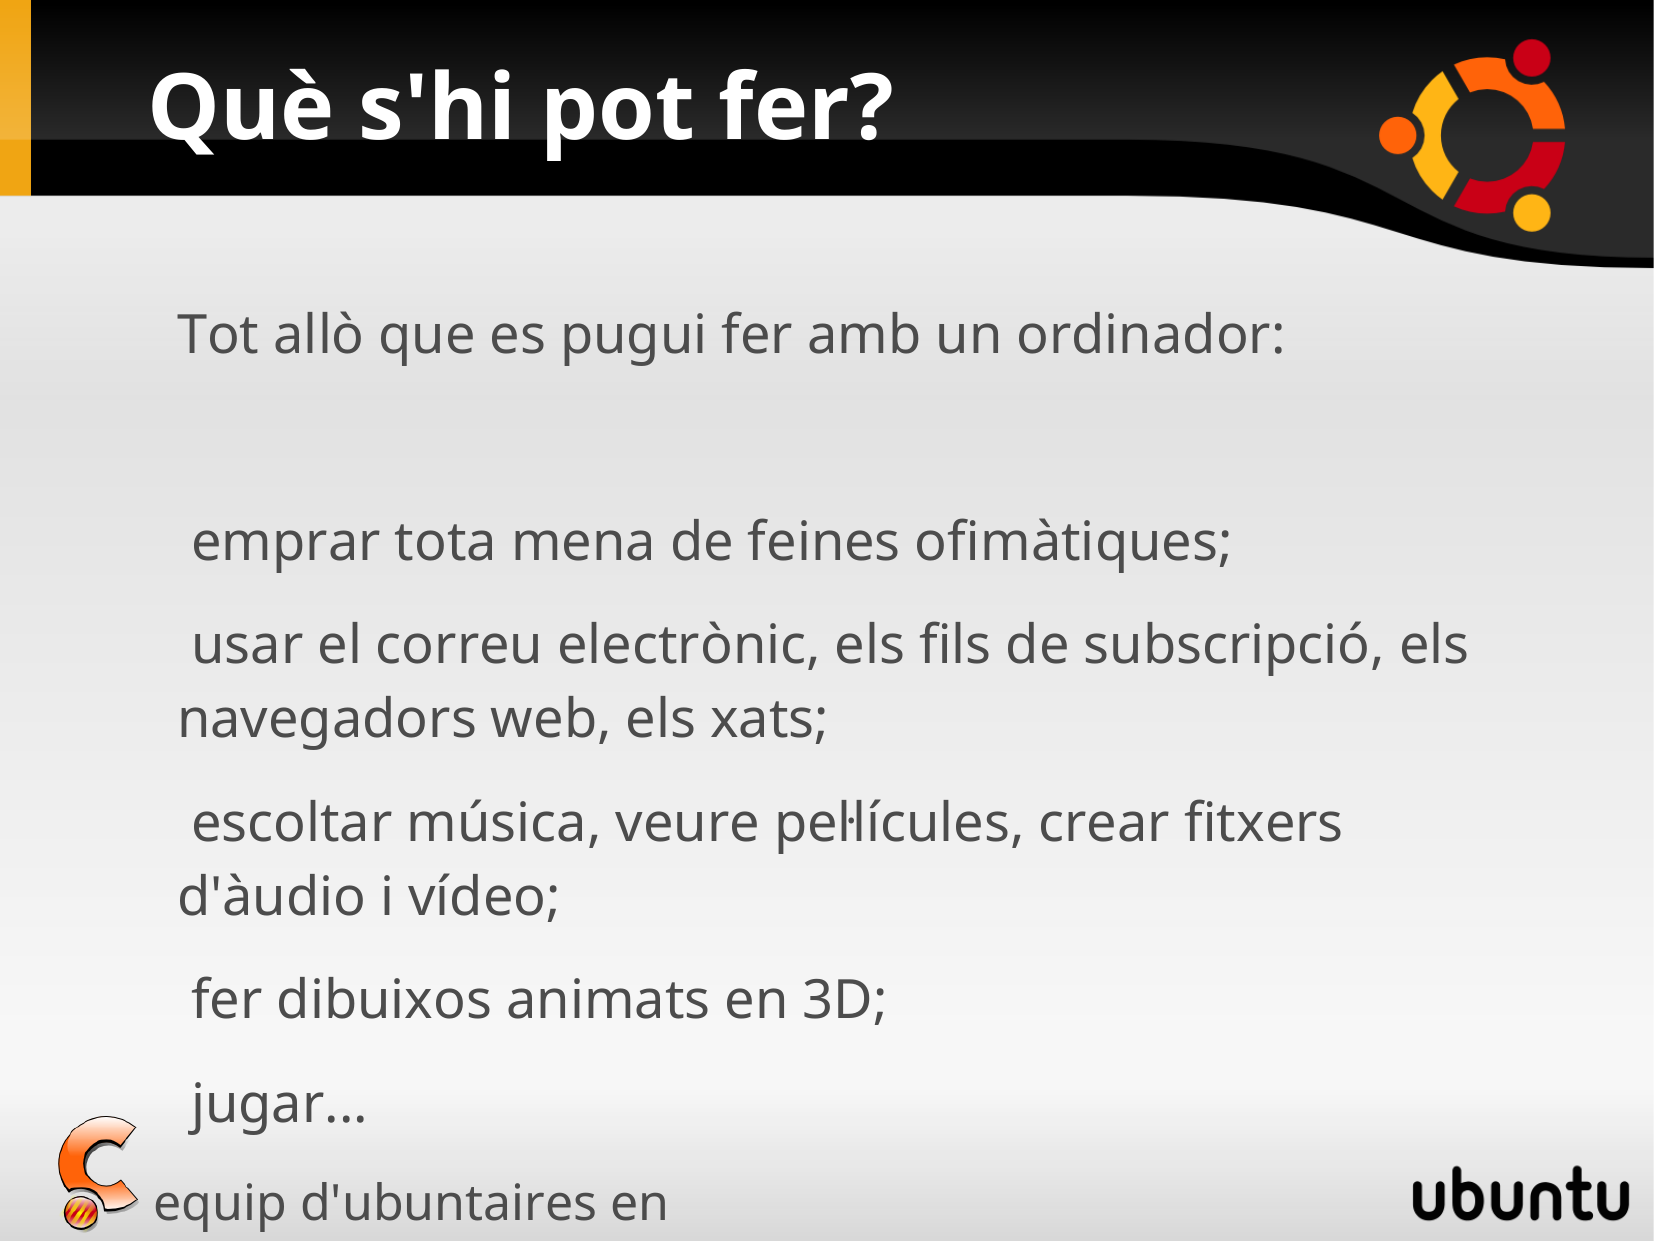

# Què s'hi pot fer?
Tot allò que es pugui fer amb un ordinador:
 emprar tota mena de feines ofimàtiques;
 usar el correu electrònic, els fils de subscripció, els navegadors web, els xats;
 escoltar música, veure pel·lícules, crear fitxers d'àudio i vídeo;
 fer dibuixos animats en 3D;
 jugar...